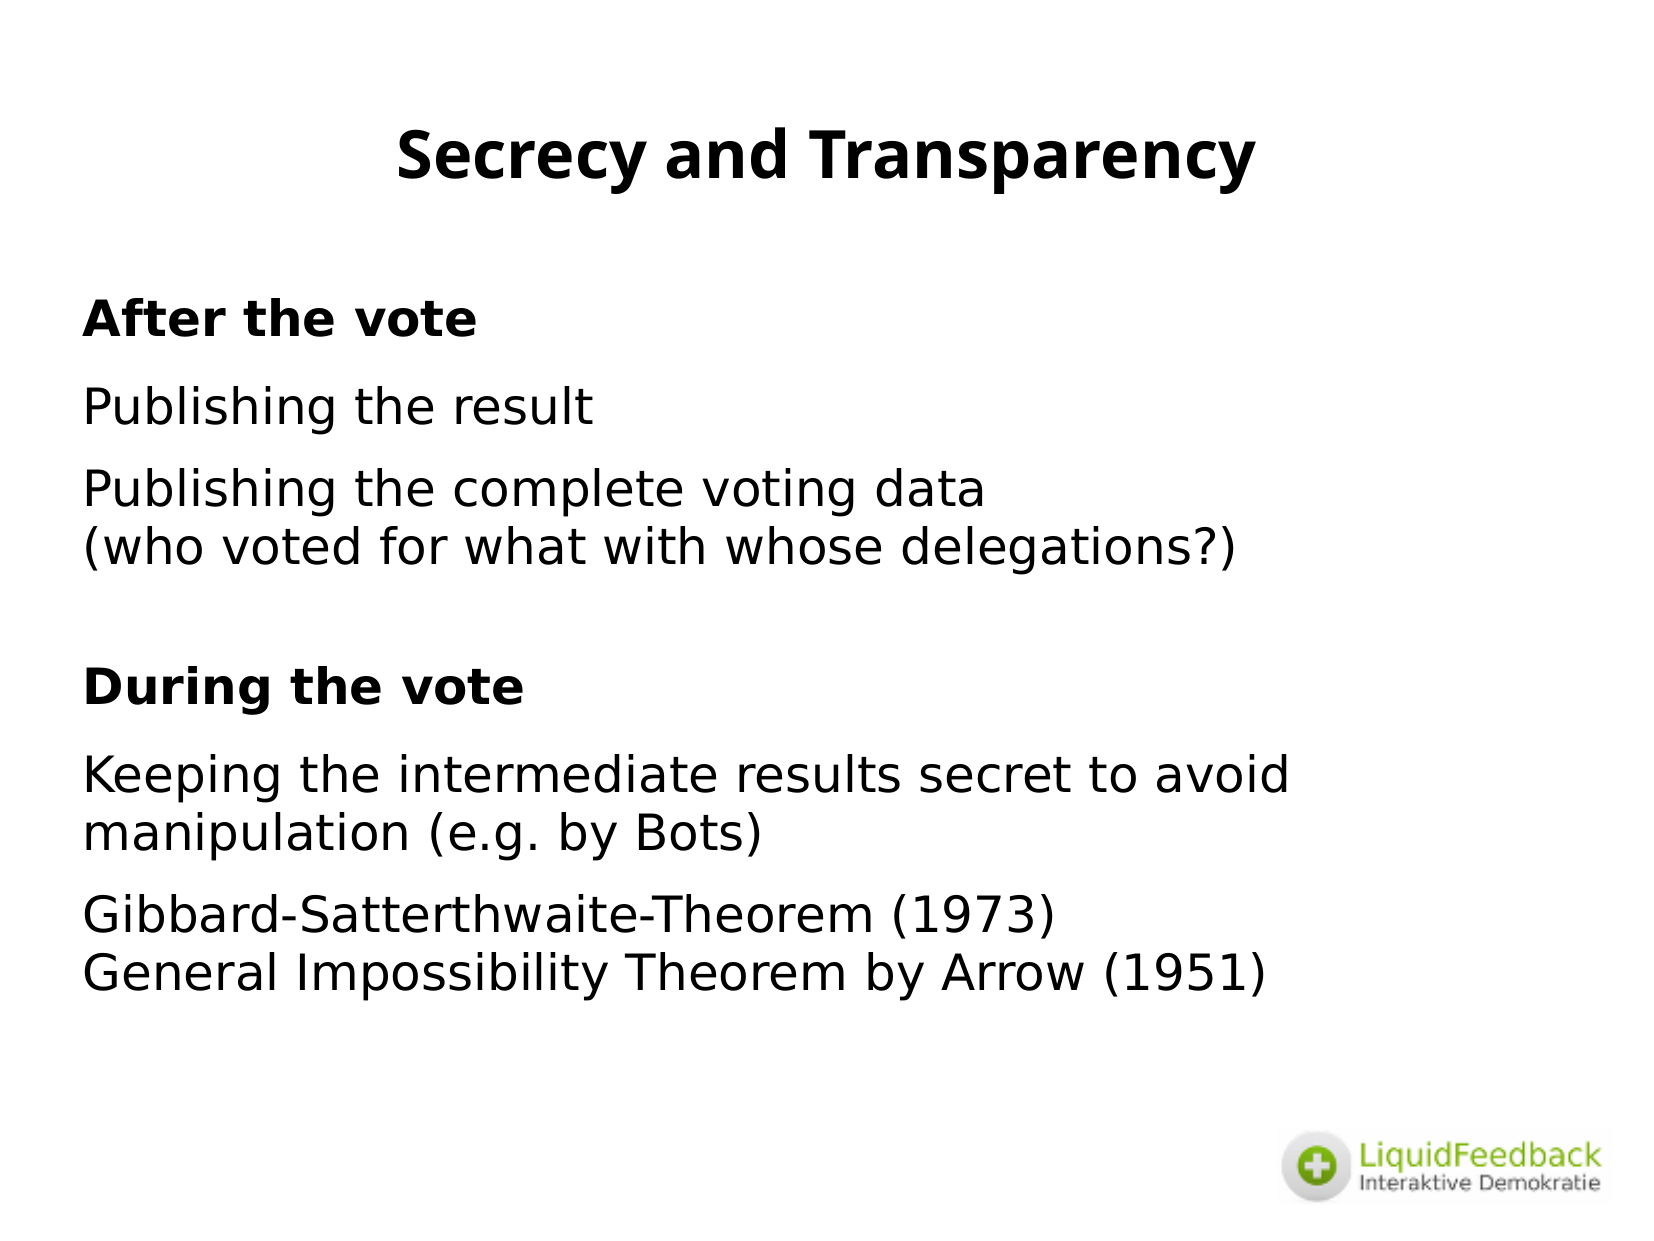

# Secrecy and Transparency
After the vote
Publishing the result
Publishing the complete voting data
(who voted for what with whose delegations?)
During the vote
Keeping the intermediate results secret to avoid manipulation (e.g. by Bots)
Gibbard-Satterthwaite-Theorem (1973)
General Impossibility Theorem by Arrow (1951)